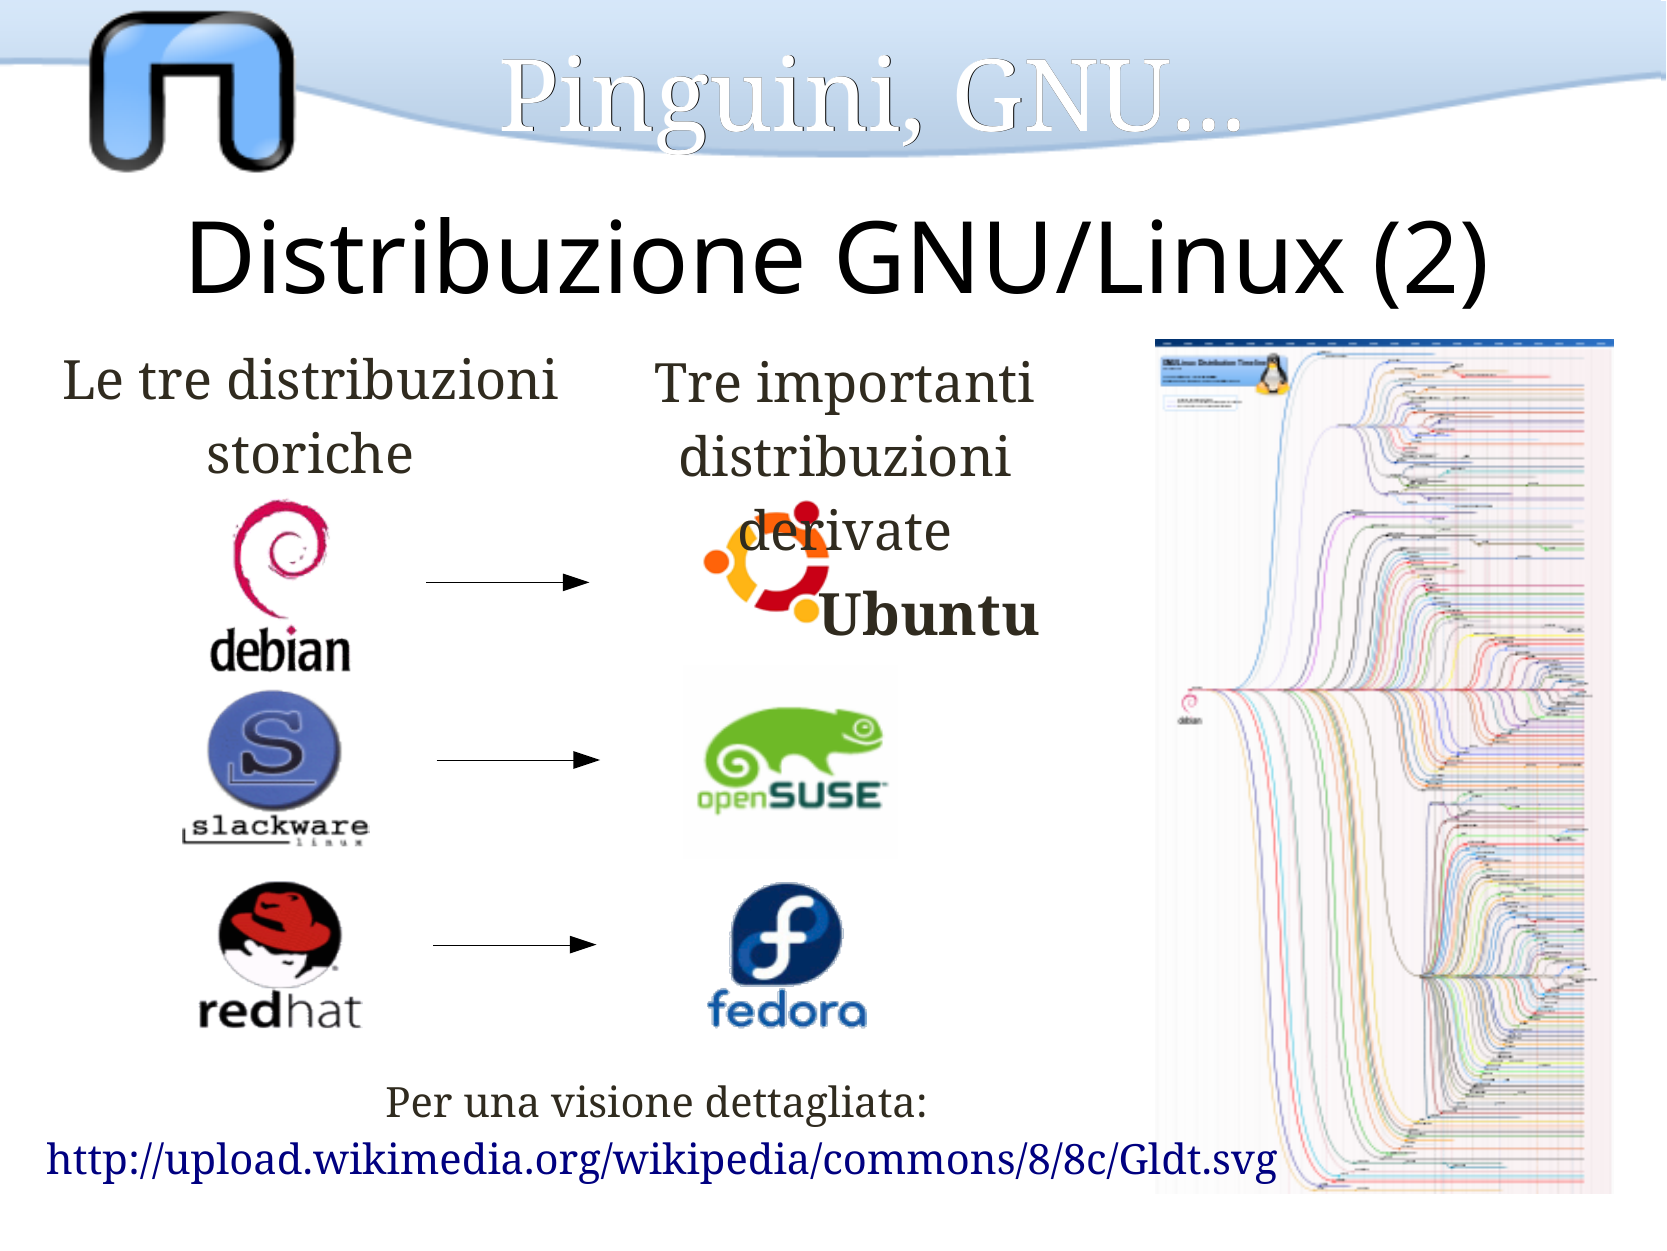

Pinguini, GNU...
# Distribuzione GNU/Linux (2)
Le tre distribuzioni storiche
Tre importanti distribuzioni derivate
Ubuntu
Per una visione dettagliata: http://upload.wikimedia.org/wikipedia/commons/8/8c/Gldt.svg